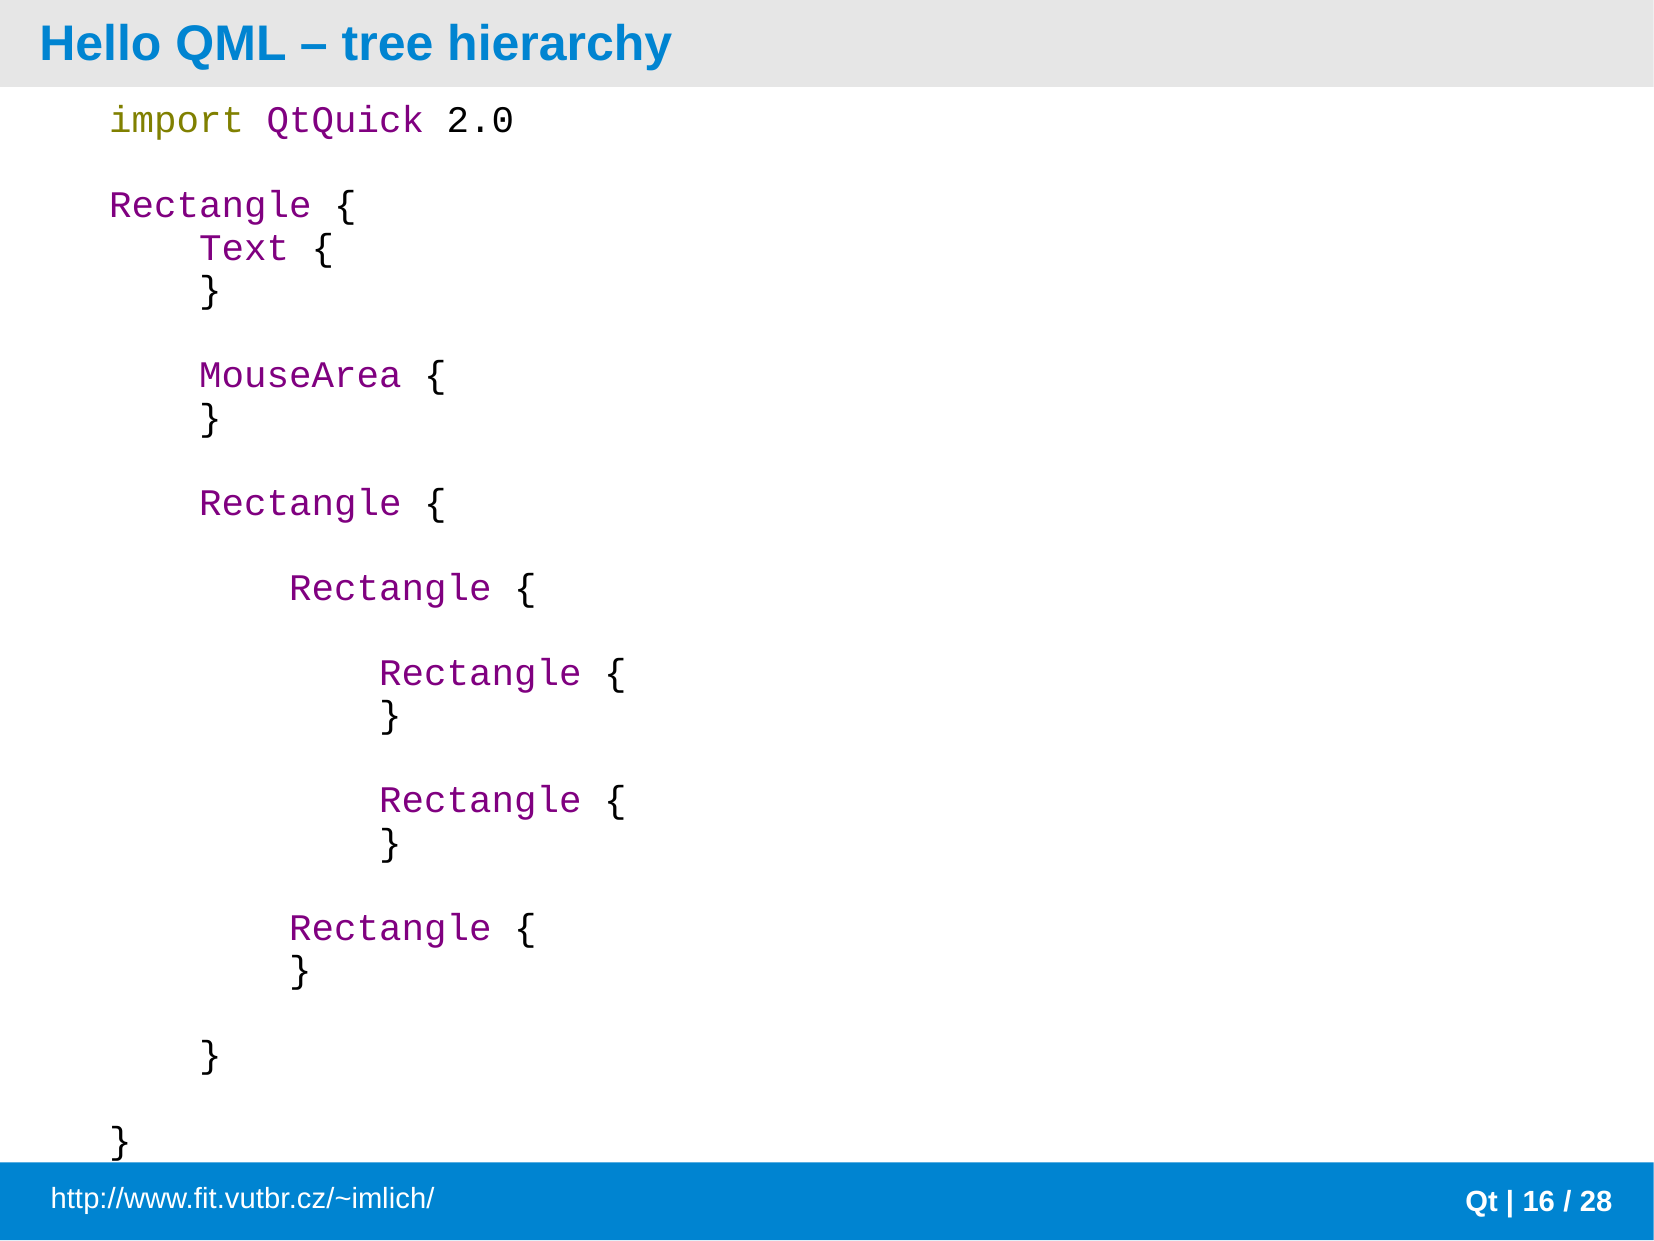

# Hello QML – tree hierarchy
import QtQuick 2.0
Rectangle {
 Text {
 }
 MouseArea {
 }
 Rectangle {
 Rectangle {
 Rectangle {
 }
 Rectangle {
 }
 Rectangle {
 }
 }
}